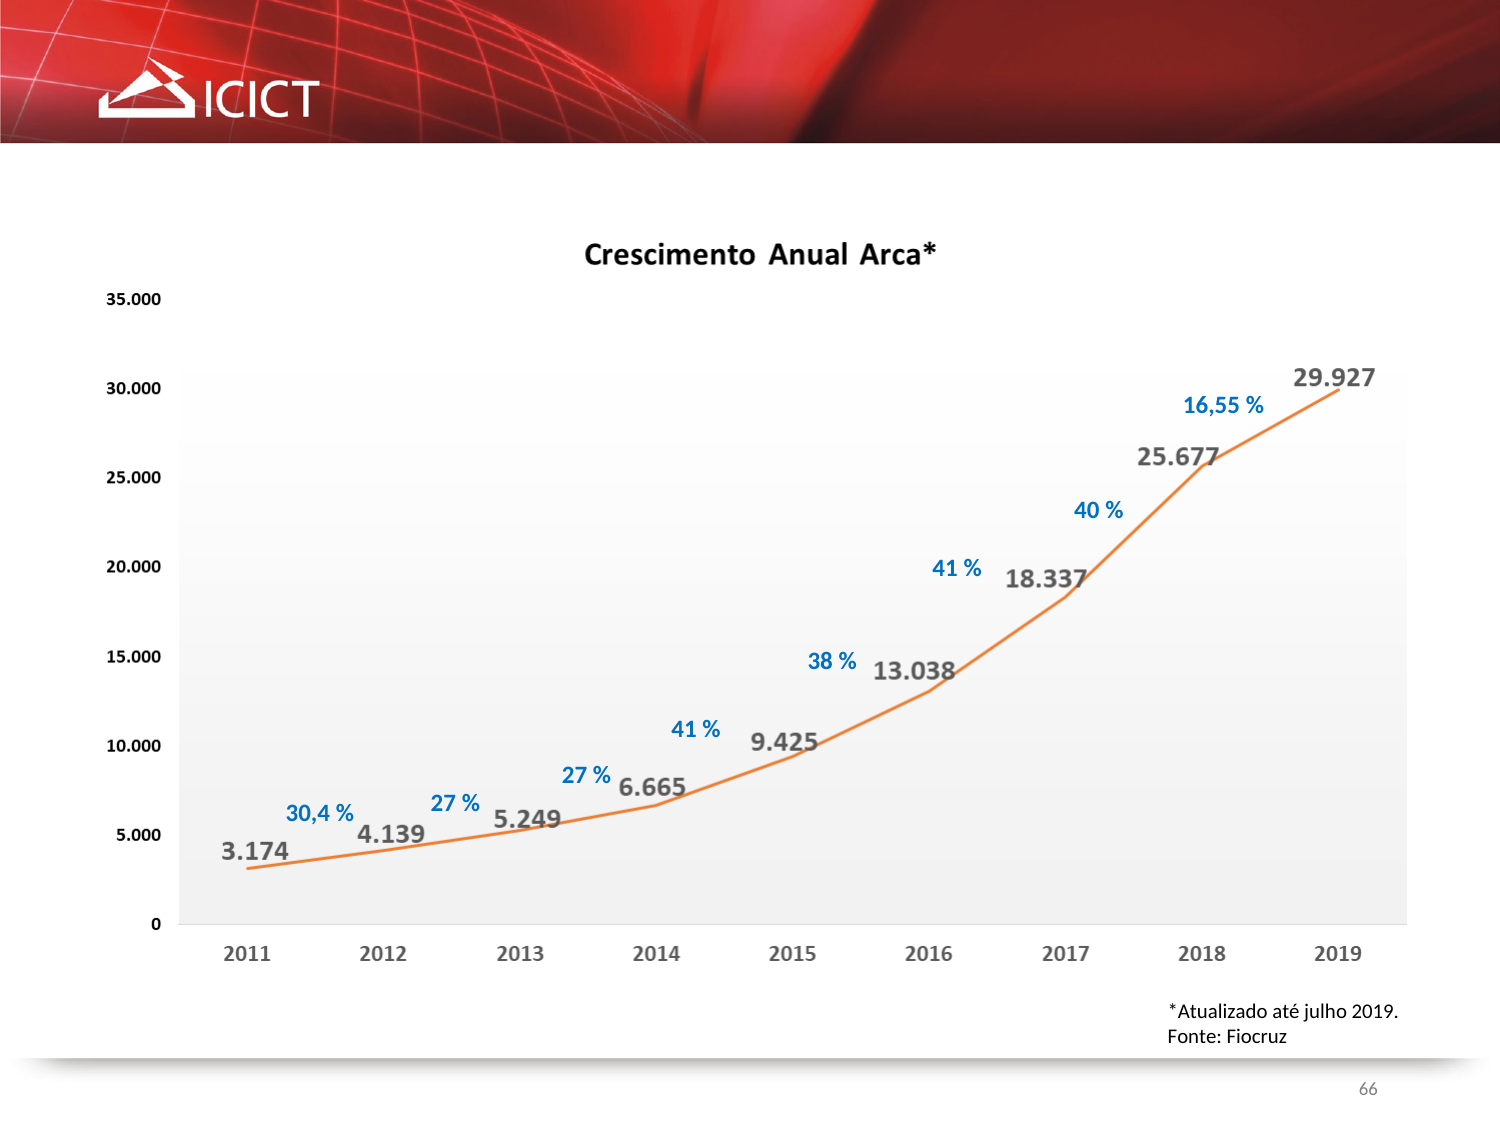

16,55 %
40 %
41 %
38 %
41 %
27 %
27 %
30,4 %
*Atualizado até julho 2019.
Fonte: Fiocruz